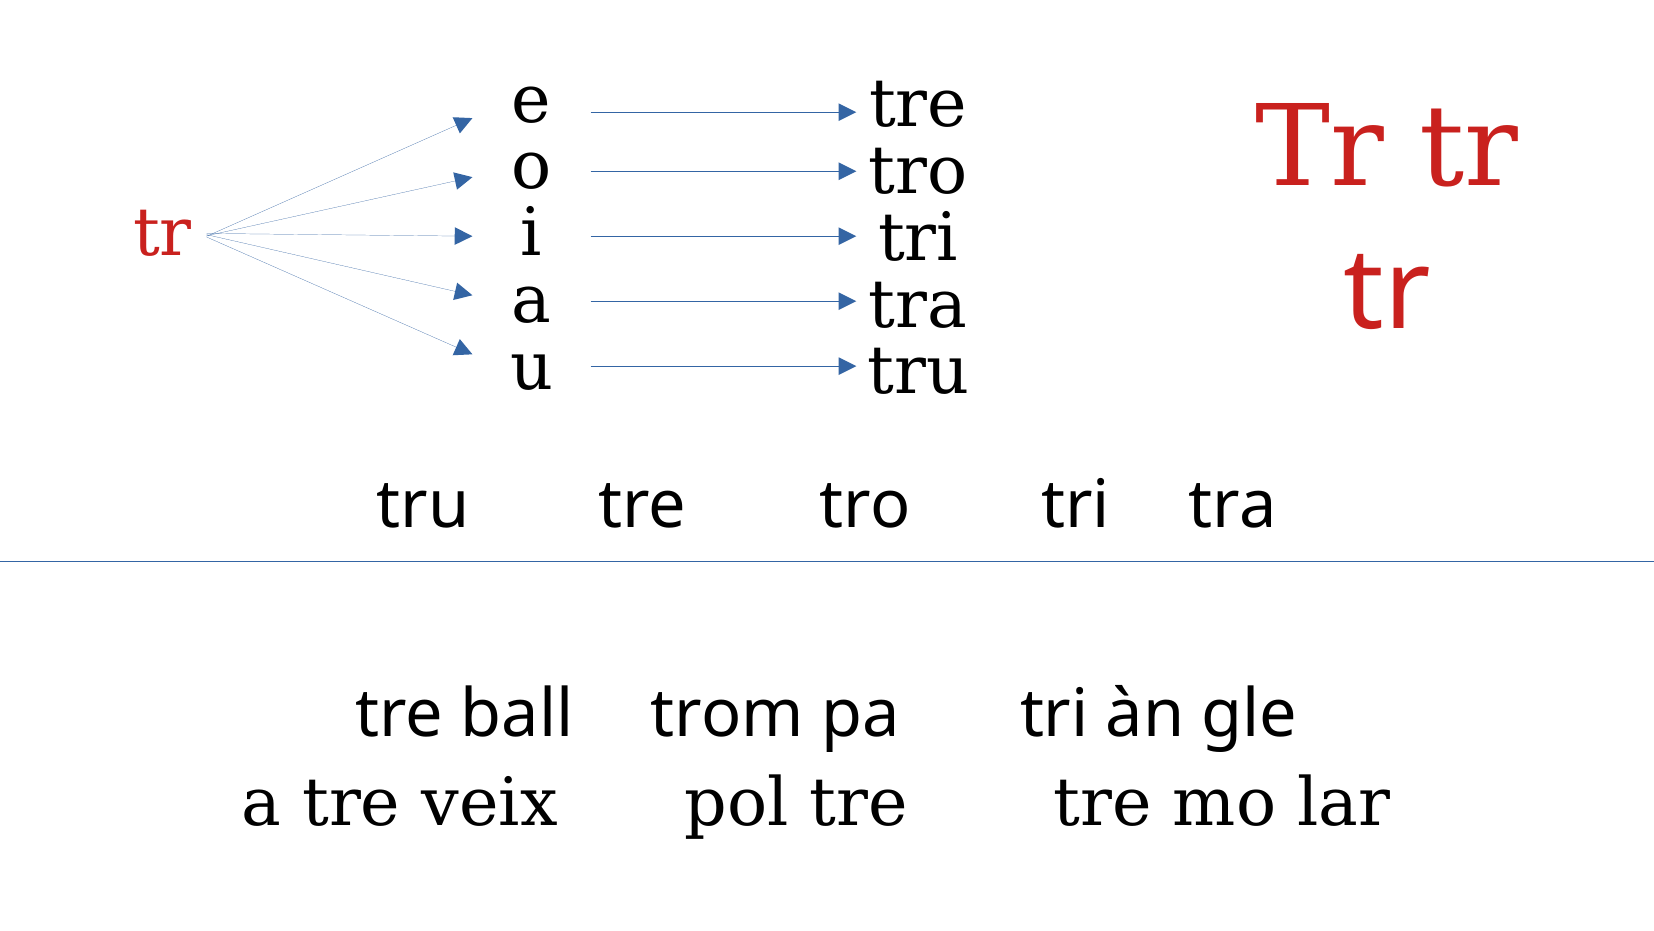

tr
tre
tro
tri
tra
tru
e
o
i
a
u
Tr tr
tr
tru		tre		tro		tri		tra
tre ball		trom pa		tri àn gle
a tre veix		pol tre		tre mo lar